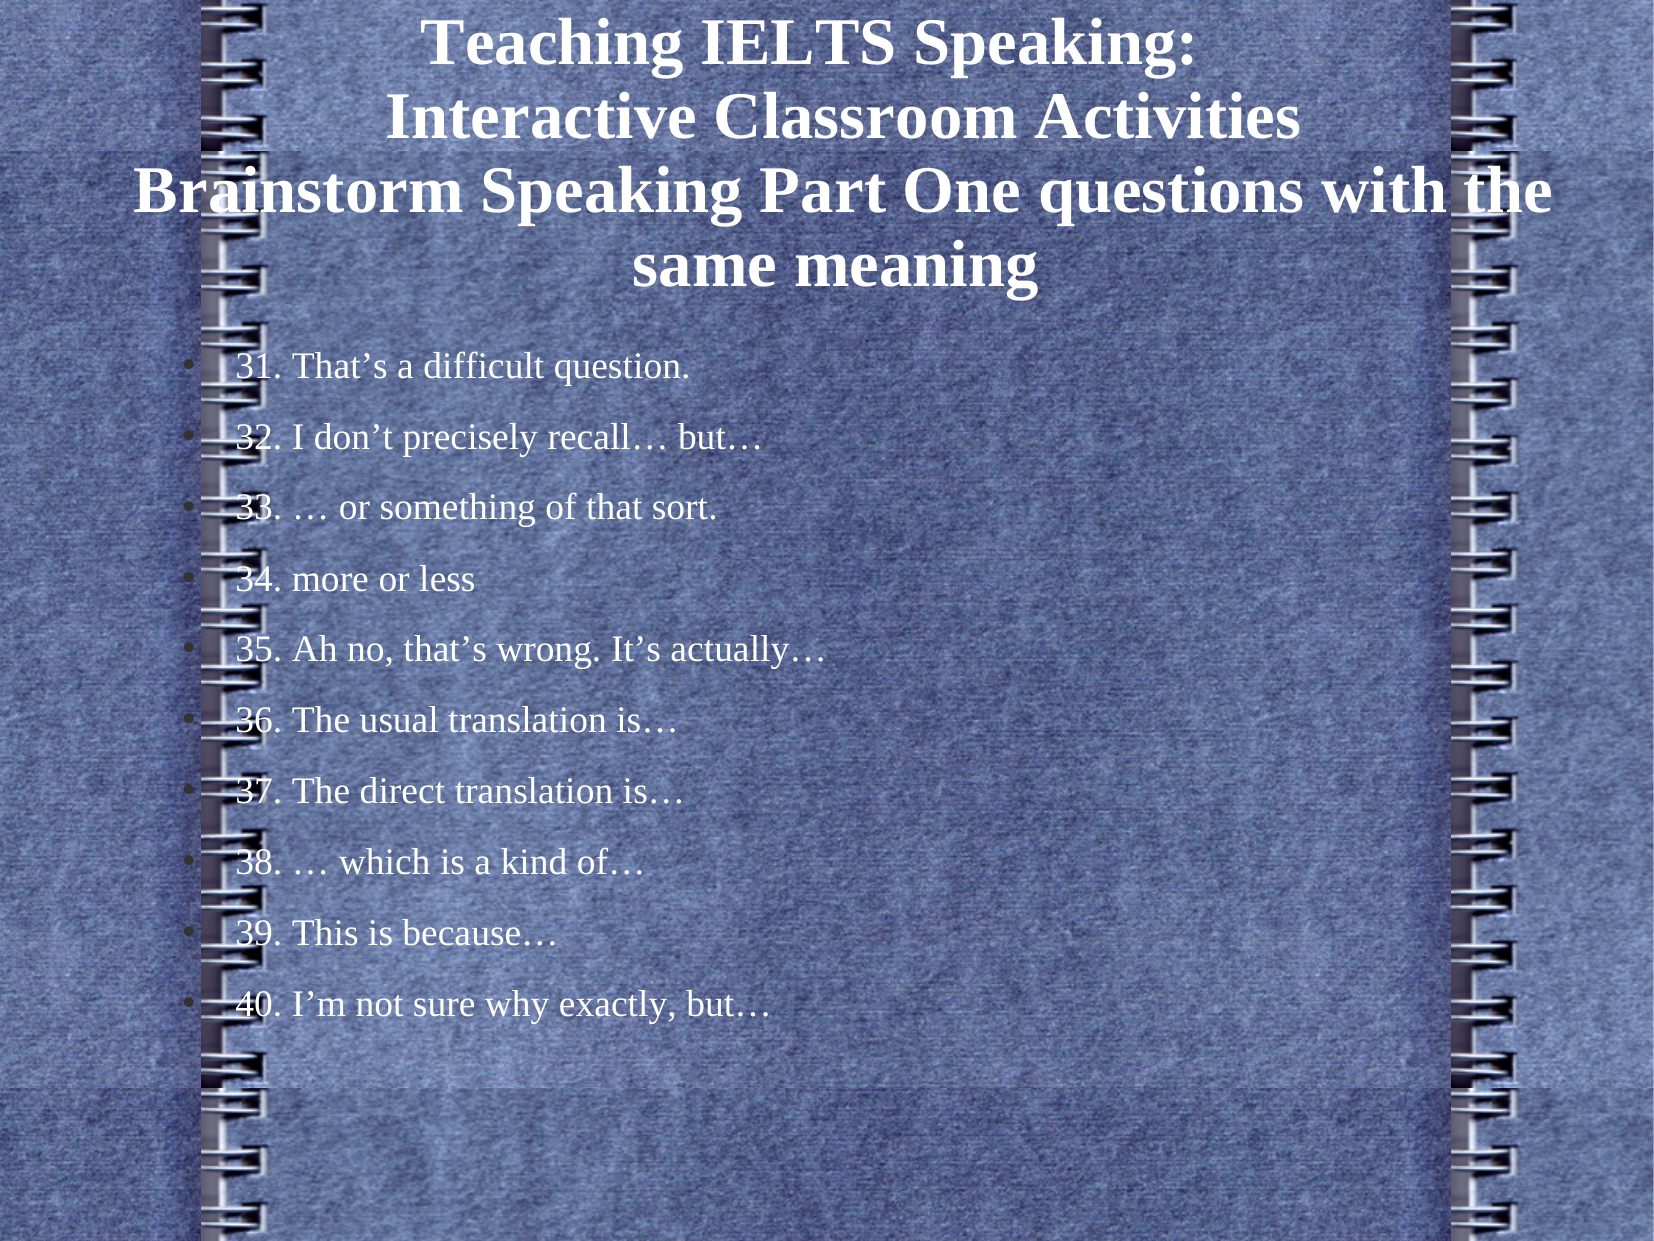

# Teaching IELTS Speaking: Interactive Classroom Activities Brainstorm Speaking Part One questions with the same meaning
31. That’s a difficult question.
32. I don’t precisely recall… but…
33. … or something of that sort.
34. more or less
35. Ah no, that’s wrong. It’s actually…
36. The usual translation is…
37. The direct translation is…
38. … which is a kind of…
39. This is because…
40. I’m not sure why exactly, but…